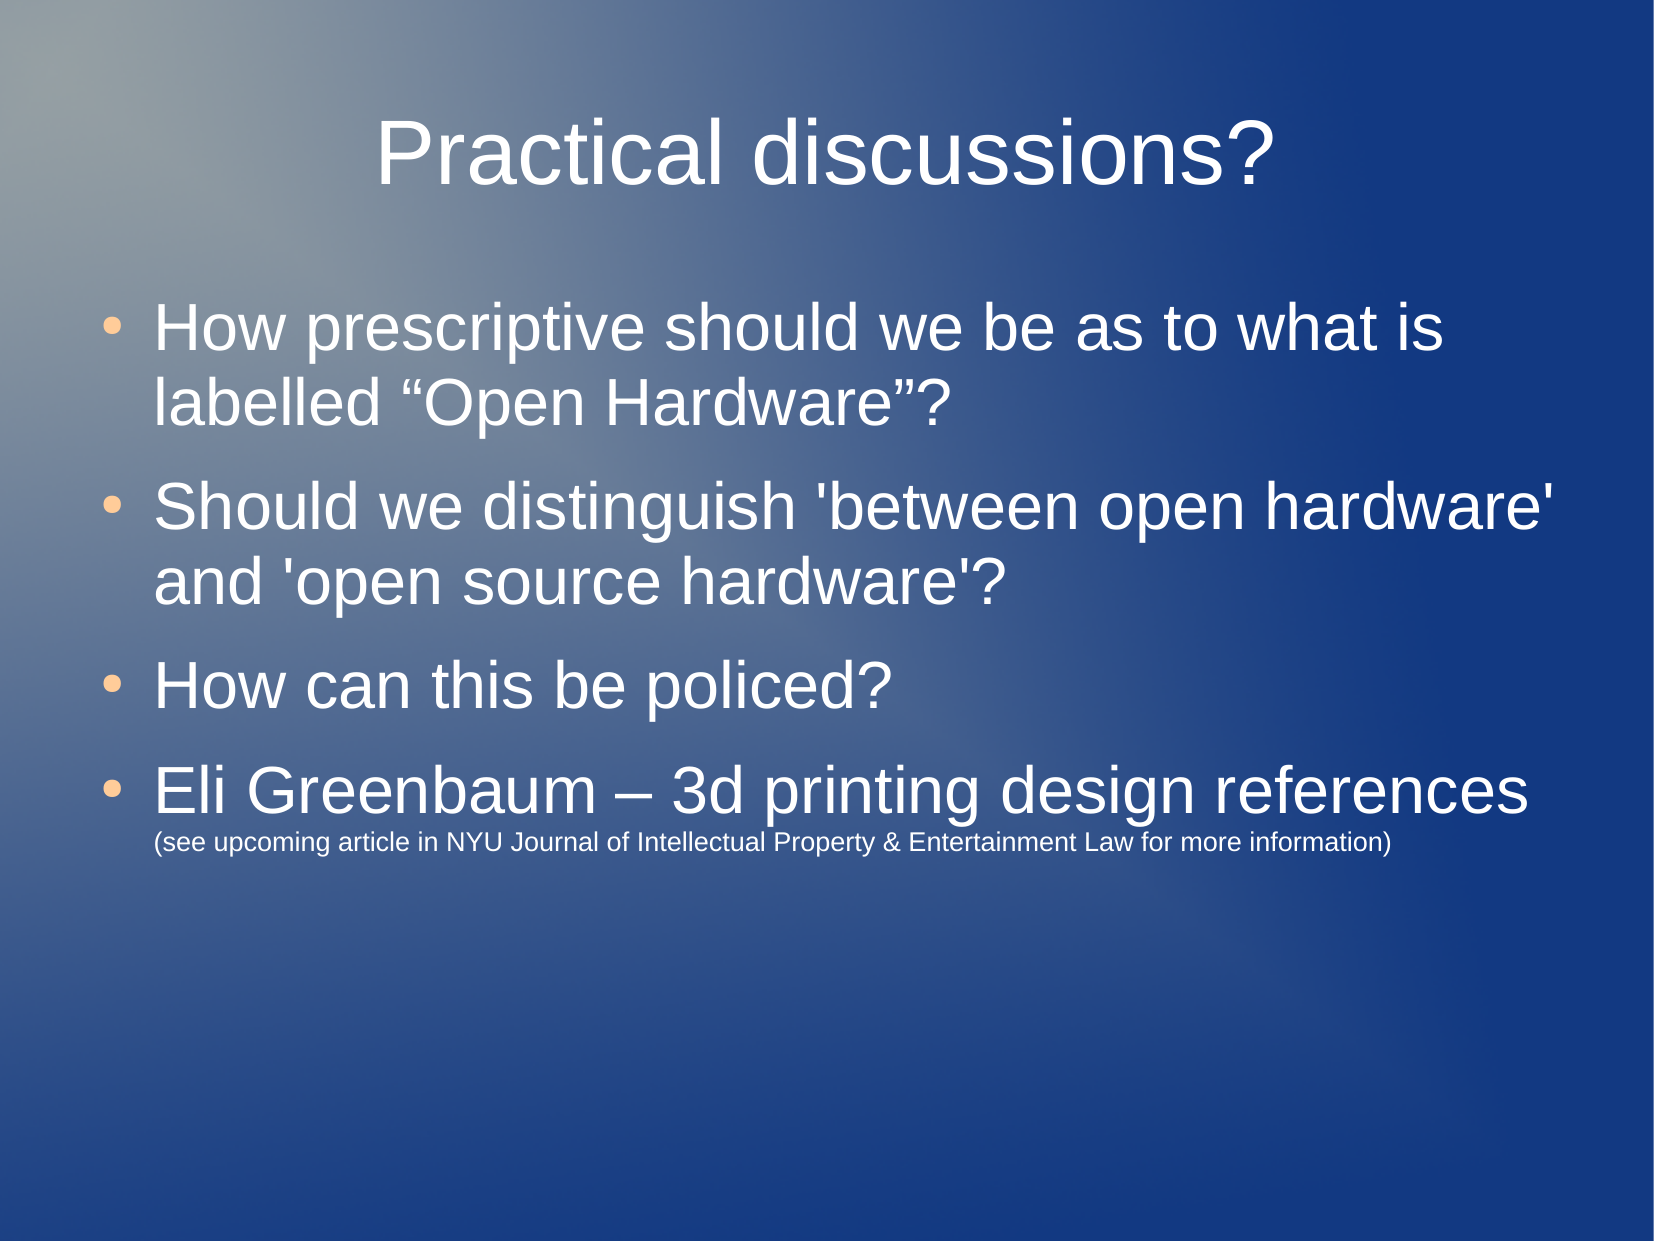

# Practical discussions?
How prescriptive should we be as to what is labelled “Open Hardware”?
Should we distinguish 'between open hardware' and 'open source hardware'?
How can this be policed?
Eli Greenbaum – 3d printing design references (see upcoming article in NYU Journal of Intellectual Property & Entertainment Law for more information)